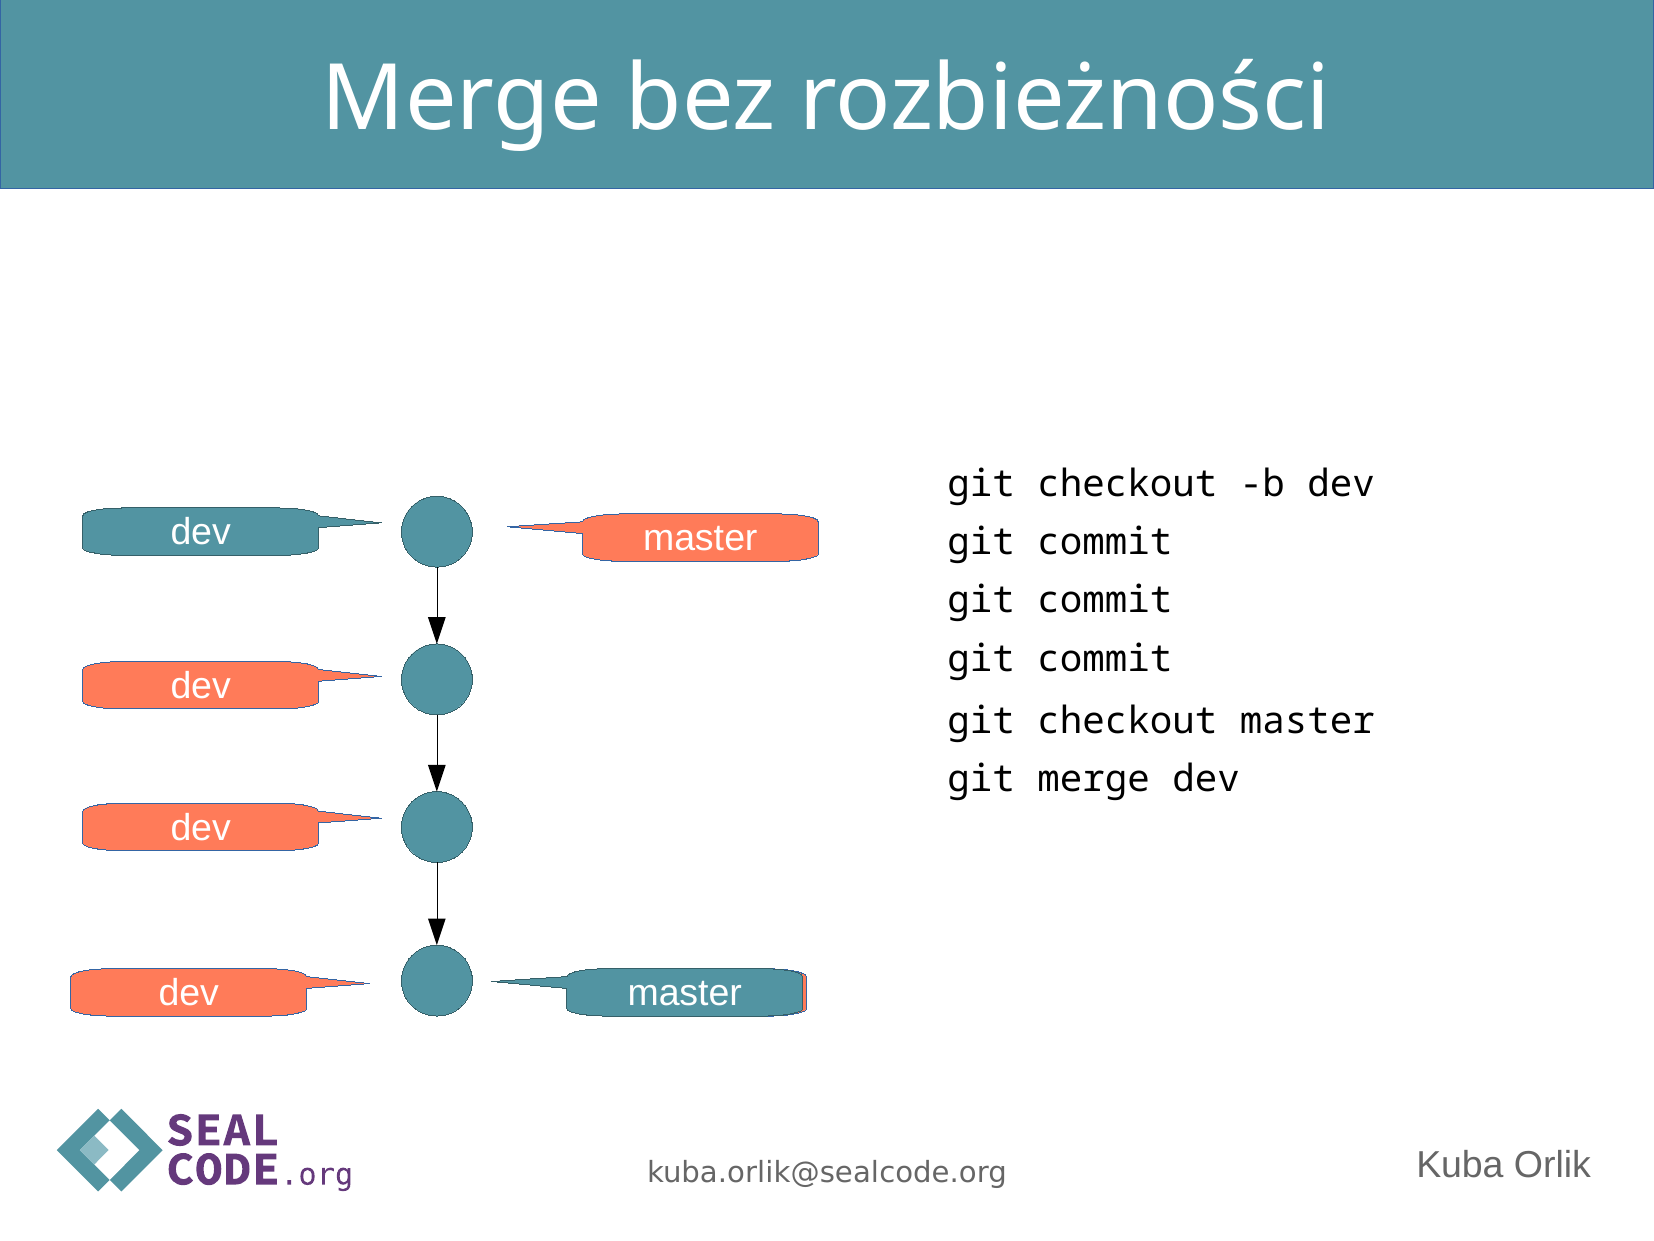

# Merge bez rozbieżności
git checkout -b dev
git commit
dev
dev
master
git commit
git commit
dev
git checkout master
git merge dev
dev
dev
master
master